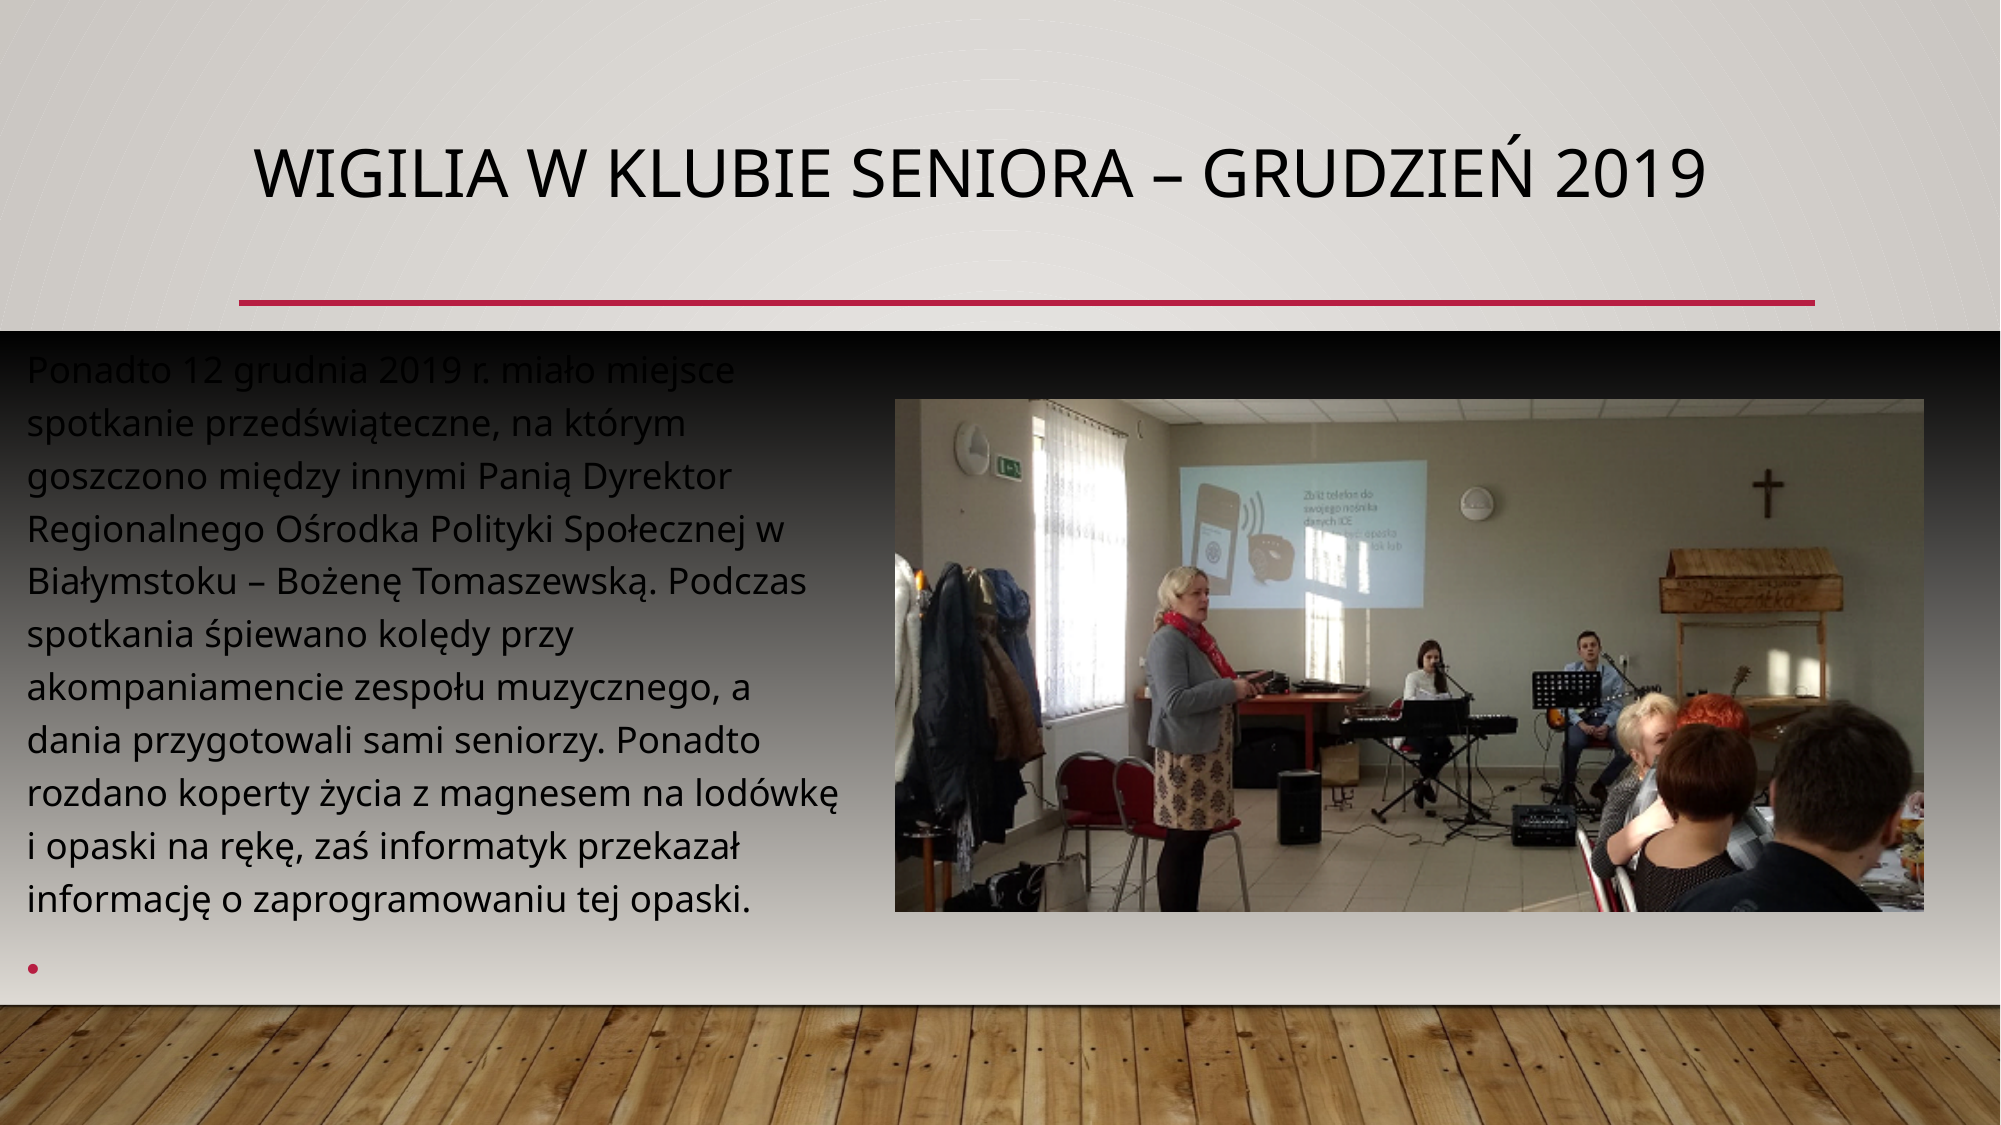

# WigiliA W KLUBIE SENIORA – grudzień 2019
Ponadto 12 grudnia 2019 r. miało miejsce spotkanie przedświąteczne, na którym goszczono między innymi Panią Dyrektor Regionalnego Ośrodka Polityki Społecznej w Białymstoku – Bożenę Tomaszewską. Podczas spotkania śpiewano kolędy przy akompaniamencie zespołu muzycznego, a dania przygotowali sami seniorzy. Ponadto rozdano koperty życia z magnesem na lodówkę i opaski na rękę, zaś informatyk przekazał informację o zaprogramowaniu tej opaski.